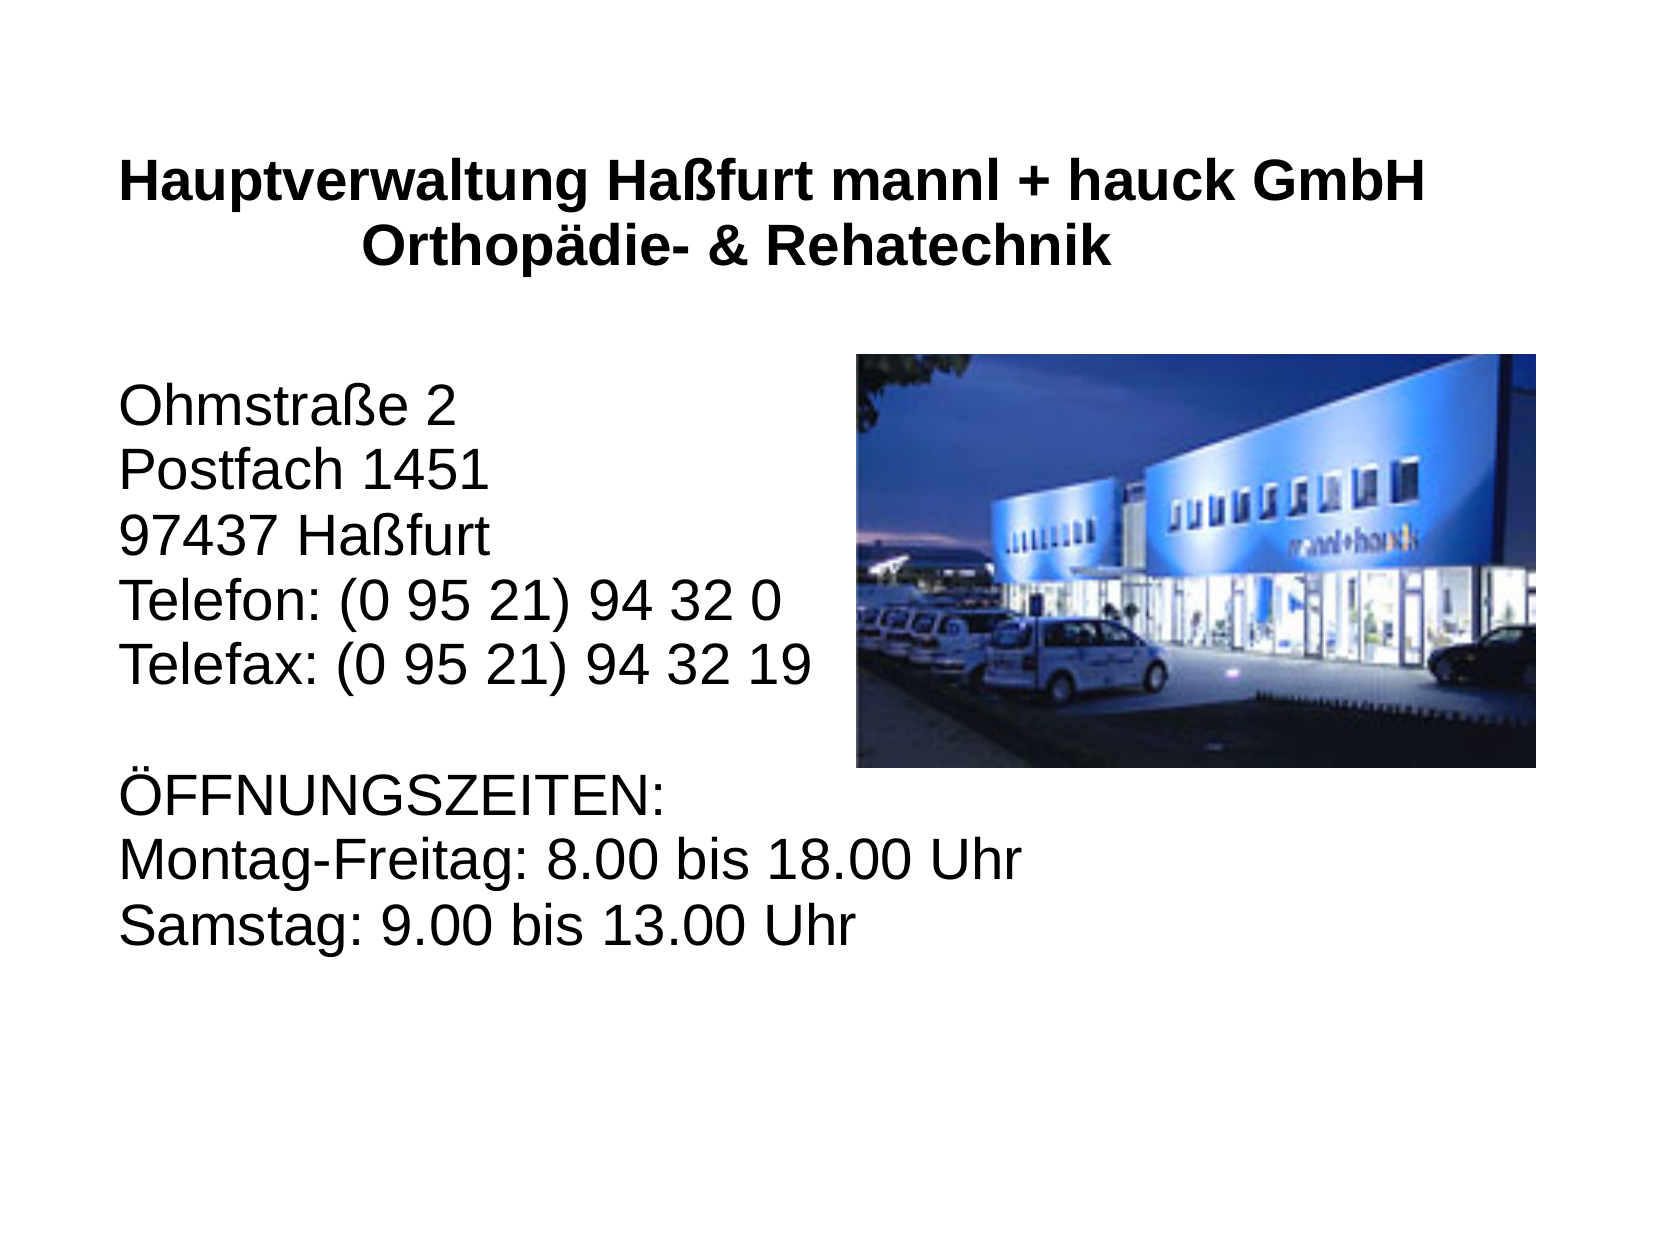

# Hauptverwaltung Haßfurt mannl + hauck GmbH Orthopädie- & Rehatechnik
Ohmstraße 2
Postfach 1451
97437 Haßfurt
Telefon: (0 95 21) 94 32 0
Telefax: (0 95 21) 94 32 19
ÖFFNUNGSZEITEN:
Montag-Freitag: 8.00 bis 18.00 Uhr
Samstag: 9.00 bis 13.00 Uhr